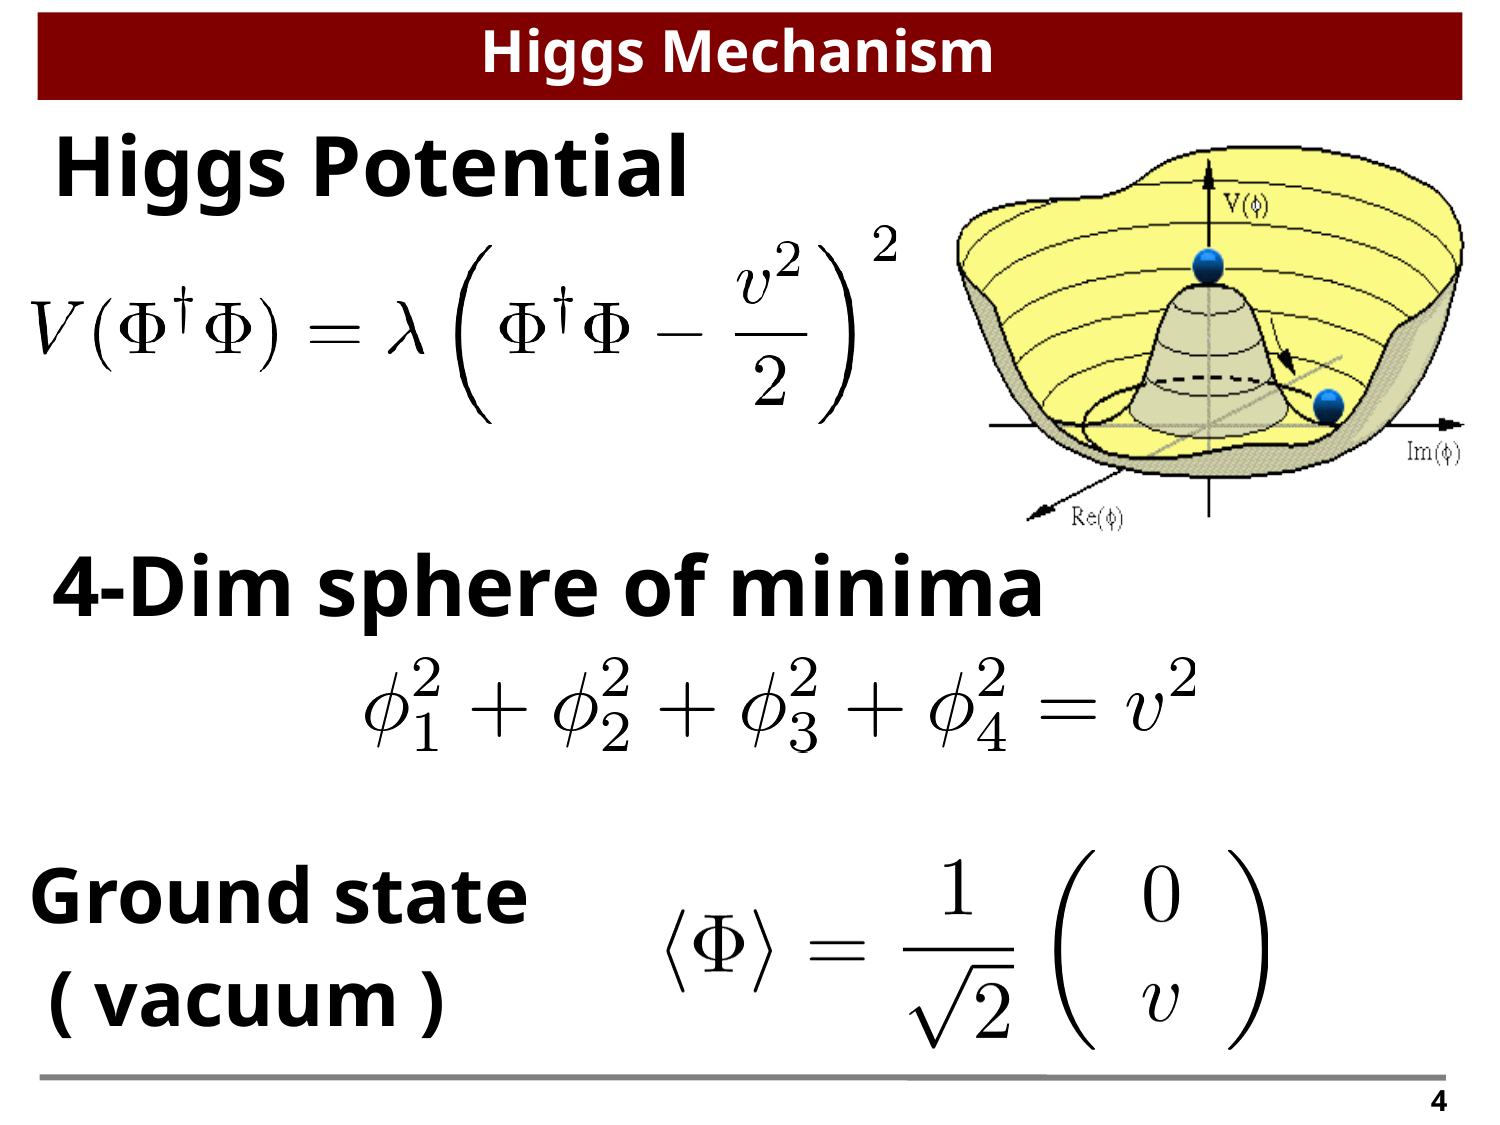

# Higgs Mechanism
Higgs Potential
4-Dim sphere of minima
Ground state
 ( vacuum )